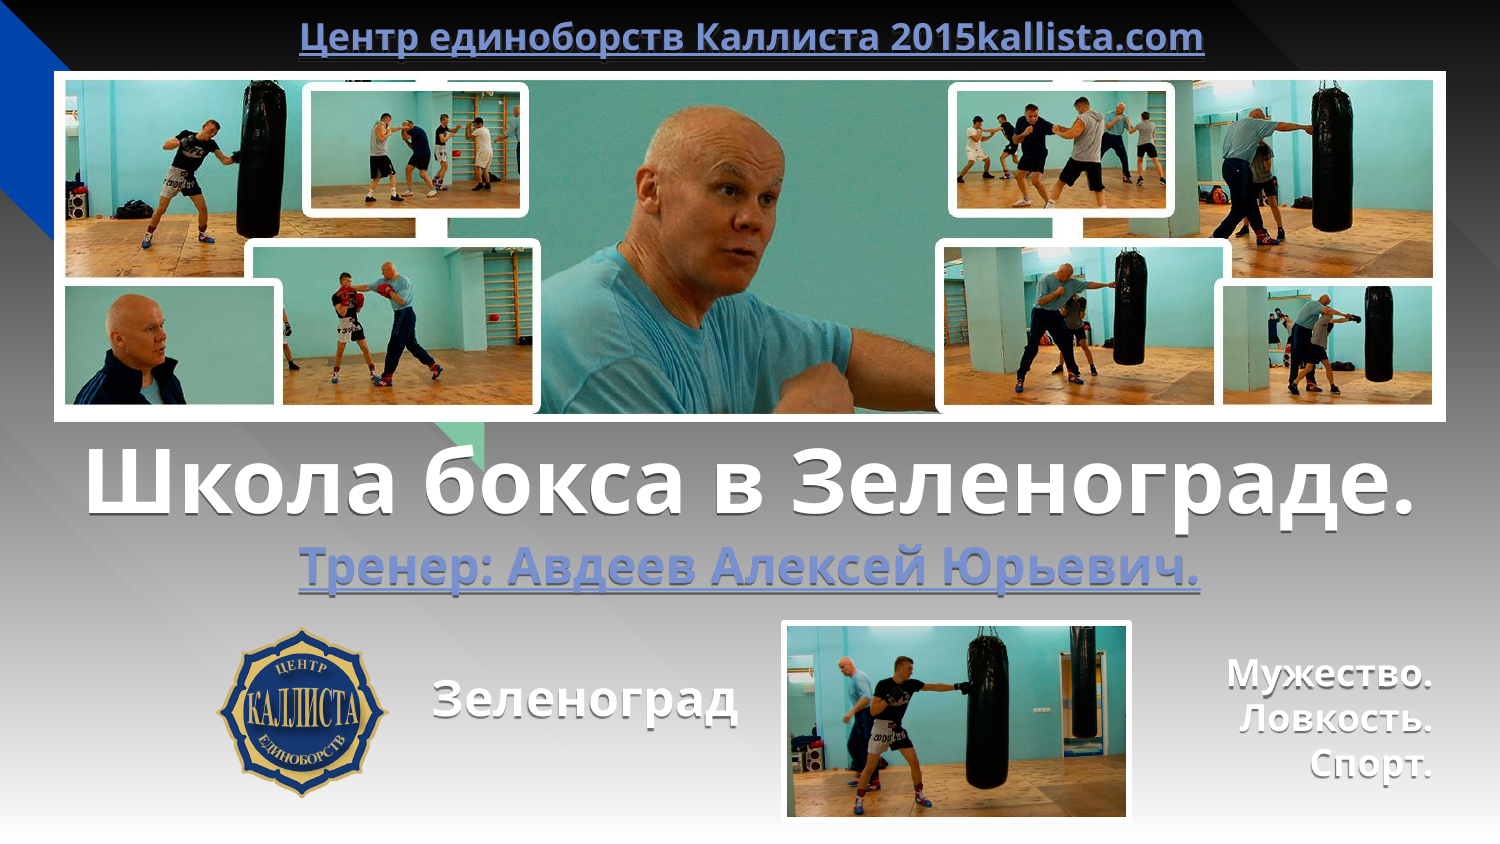

Центр единоборств Каллиста 2015kallista.com
Школа бокса в Зеленограде.
# Тренер: Авдеев Алексей Юрьевич.
Мужество.
Ловкость.
Спорт.
Зеленоград